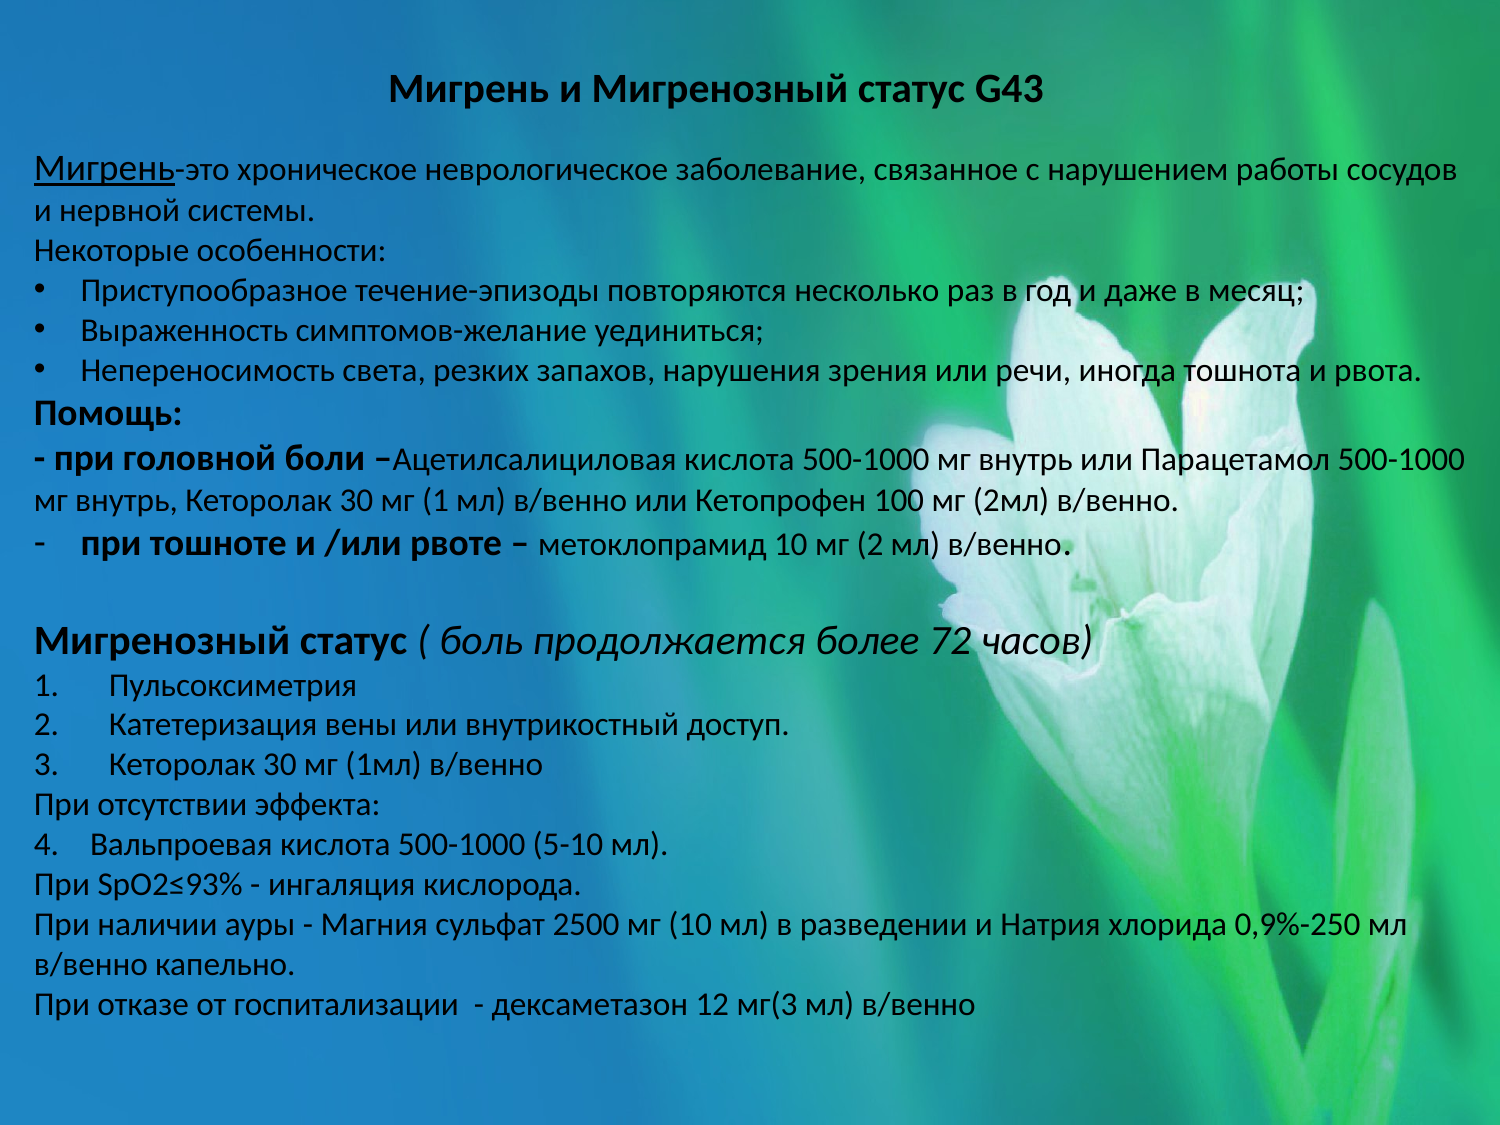

Мигрень и Мигренозный статус G43
Мигрень-это хроническое неврологическое заболевание, связанное с нарушением работы сосудов и нервной системы.
Некоторые особенности:
Приступообразное течение-эпизоды повторяются несколько раз в год и даже в месяц;
Выраженность симптомов-желание уединиться;
Непереносимость света, резких запахов, нарушения зрения или речи, иногда тошнота и рвота.
Помощь:
- при головной боли –Ацетилсалициловая кислота 500-1000 мг внутрь или Парацетамол 500-1000 мг внутрь, Кеторолак 30 мг (1 мл) в/венно или Кетопрофен 100 мг (2мл) в/венно.
при тошноте и /или рвоте – метоклопрамид 10 мг (2 мл) в/венно.
Мигренозный статус ( боль продолжается более 72 часов)
Пульсоксиметрия
Катетеризация вены или внутрикостный доступ.
Кеторолак 30 мг (1мл) в/венно
При отсутствии эффекта:
Вальпроевая кислота 500-1000 (5-10 мл).
При SpO2≤93% - ингаляция кислорода.
При наличии ауры - Магния сульфат 2500 мг (10 мл) в разведении и Натрия хлорида 0,9%-250 мл в/венно капельно.
При отказе от госпитализации - дексаметазон 12 мг(3 мл) в/венно